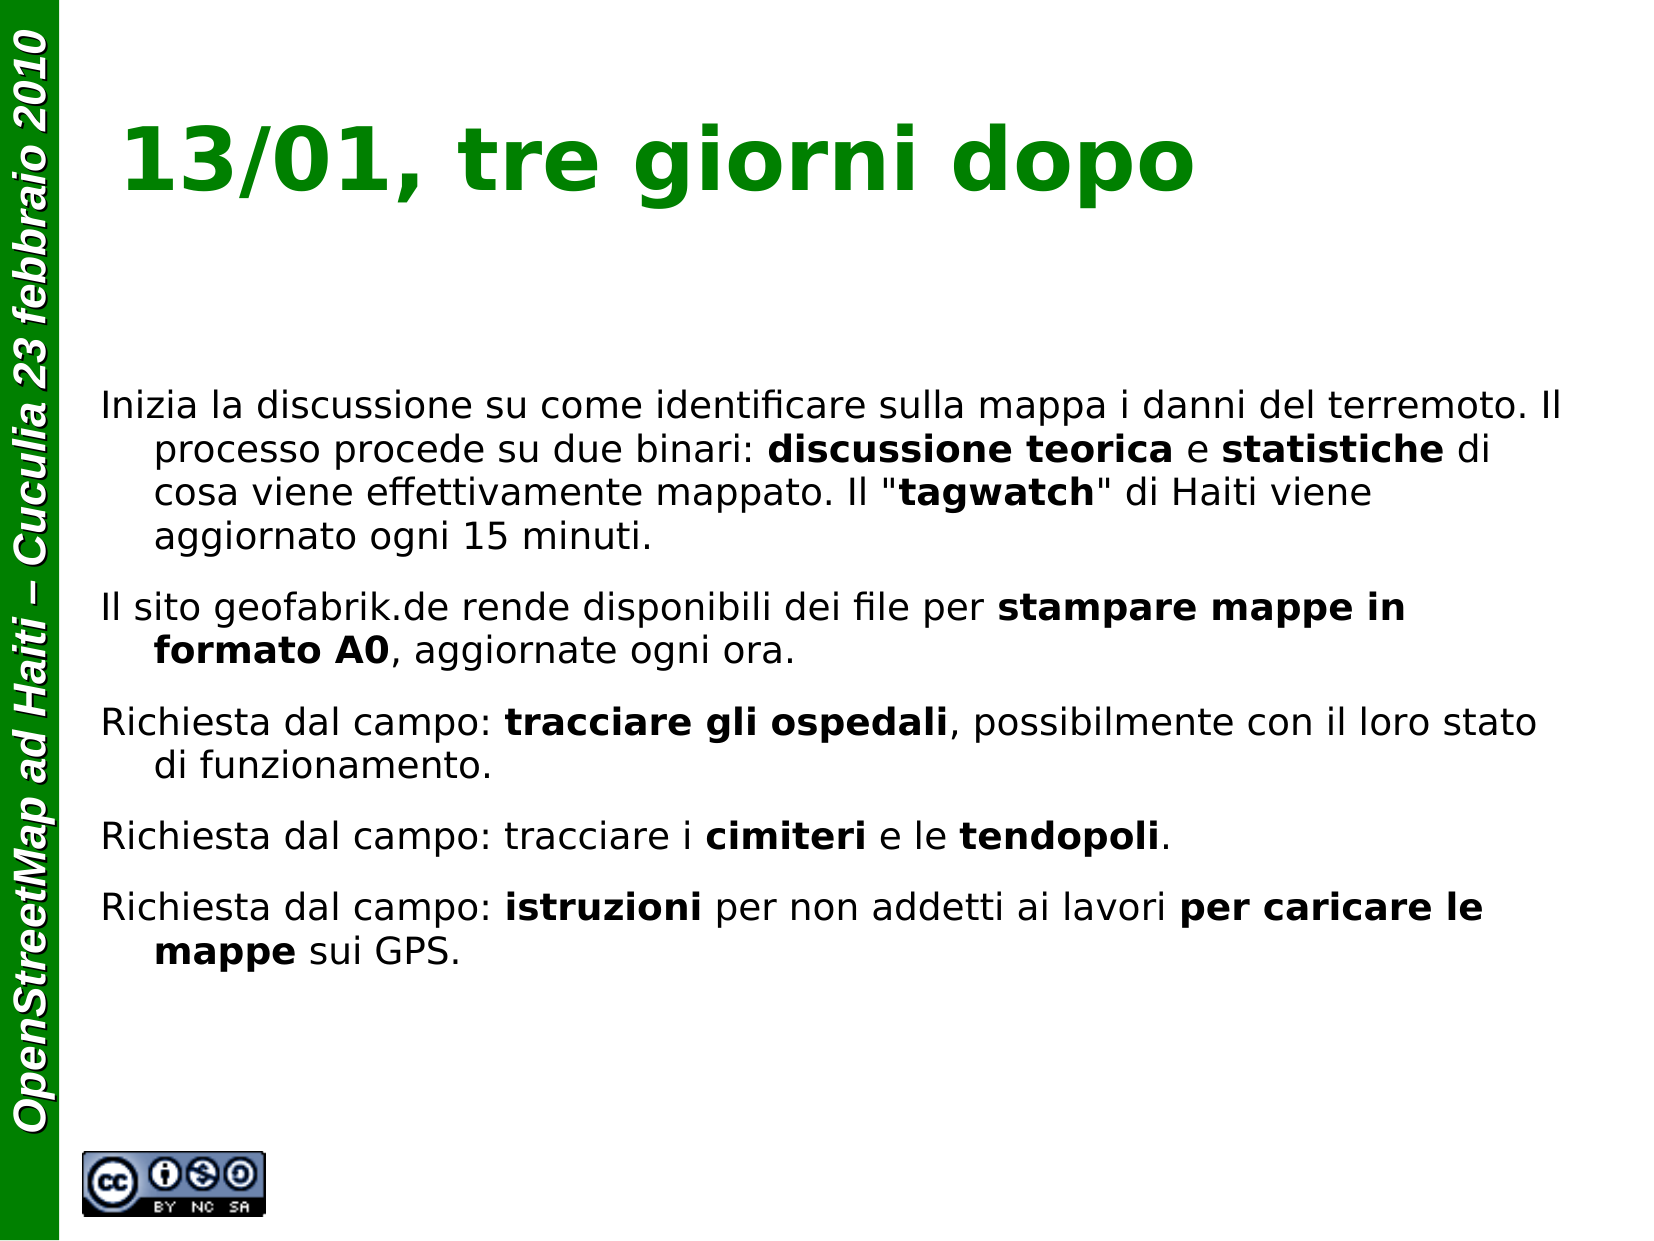

# 13/01, tre giorni dopo
Inizia la discussione su come identificare sulla mappa i danni del terremoto. Il processo procede su due binari: discussione teorica e statistiche di cosa viene effettivamente mappato. Il "tagwatch" di Haiti viene aggiornato ogni 15 minuti.
Il sito geofabrik.de rende disponibili dei file per stampare mappe in formato A0, aggiornate ogni ora.
Richiesta dal campo: tracciare gli ospedali, possibilmente con il loro stato di funzionamento.
Richiesta dal campo: tracciare i cimiteri e le tendopoli.
Richiesta dal campo: istruzioni per non addetti ai lavori per caricare le mappe sui GPS.